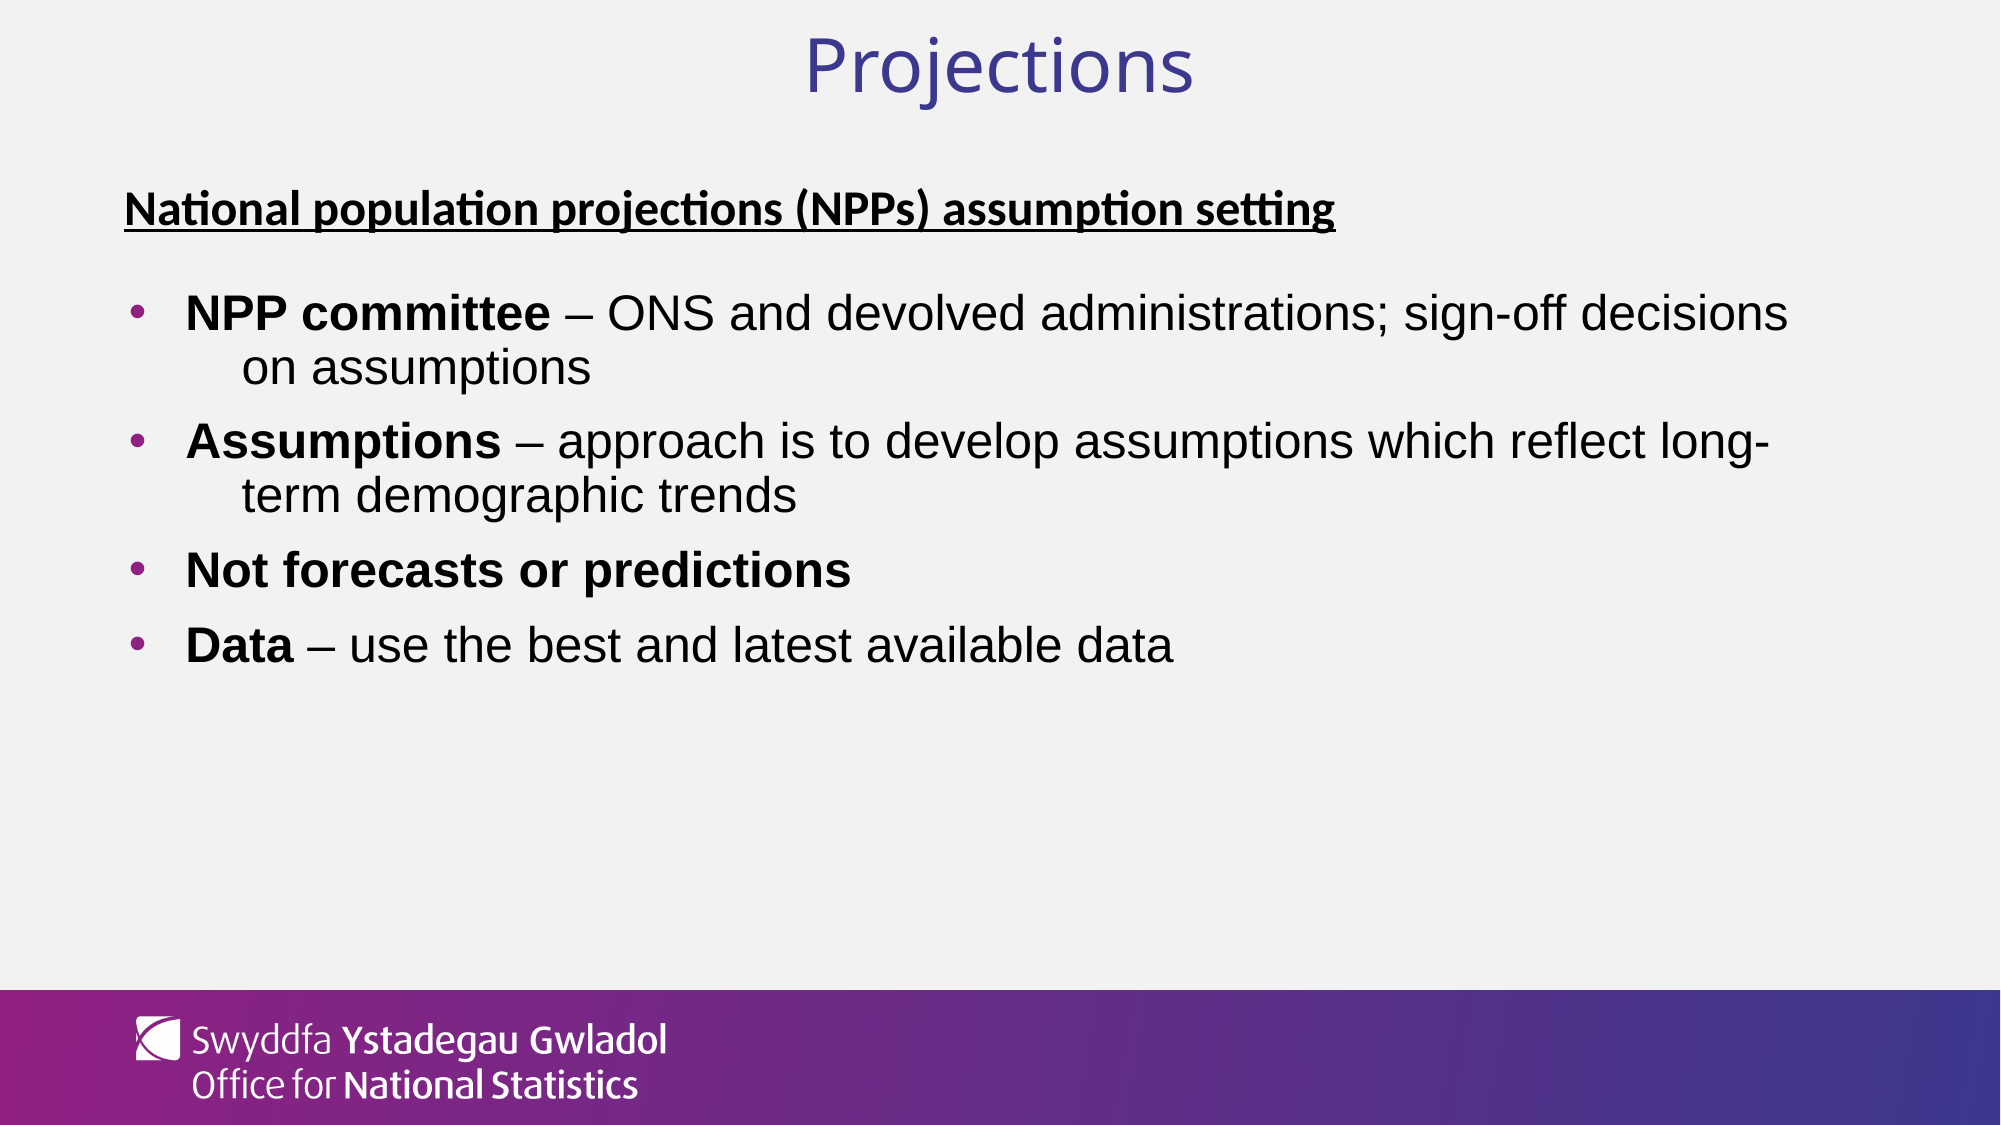

# Projections
National population projections (NPPs) assumption setting
NPP committee – ONS and devolved administrations; sign-off decisions on assumptions
Assumptions – approach is to develop assumptions which reflect long-term demographic trends
Not forecasts or predictions
Data – use the best and latest available data